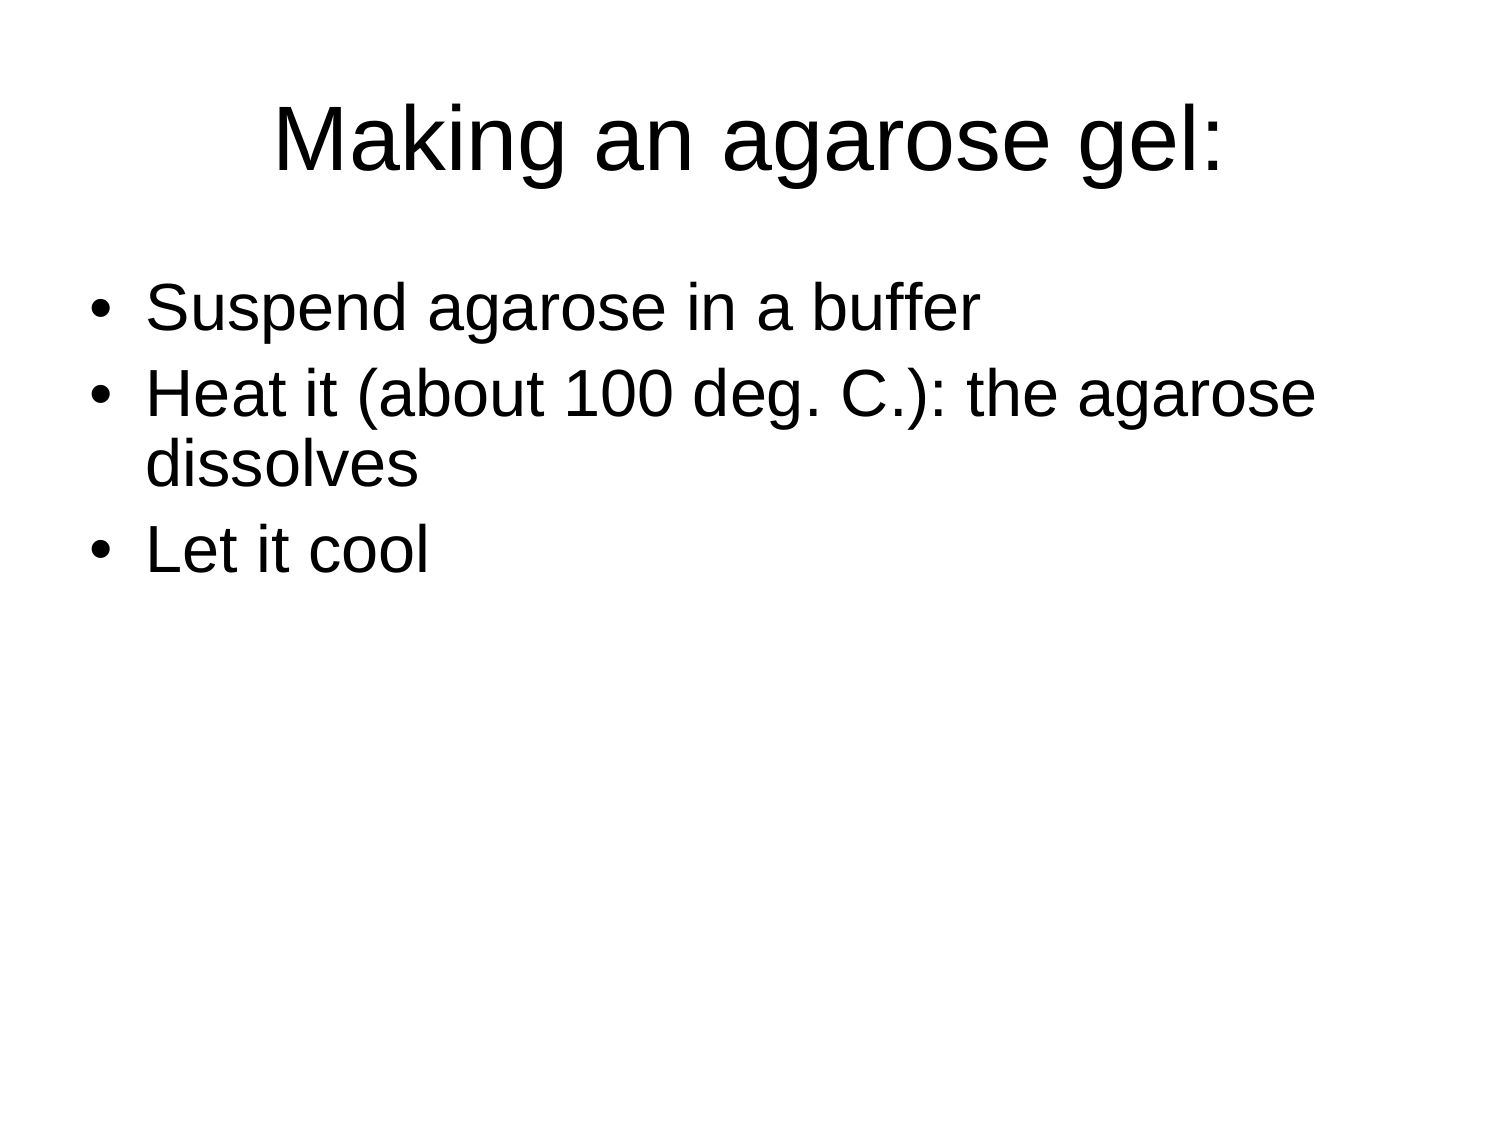

# Making an agarose gel:
Suspend agarose in a buffer
Heat it (about 100 deg. C.): the agarose dissolves
Let it cool